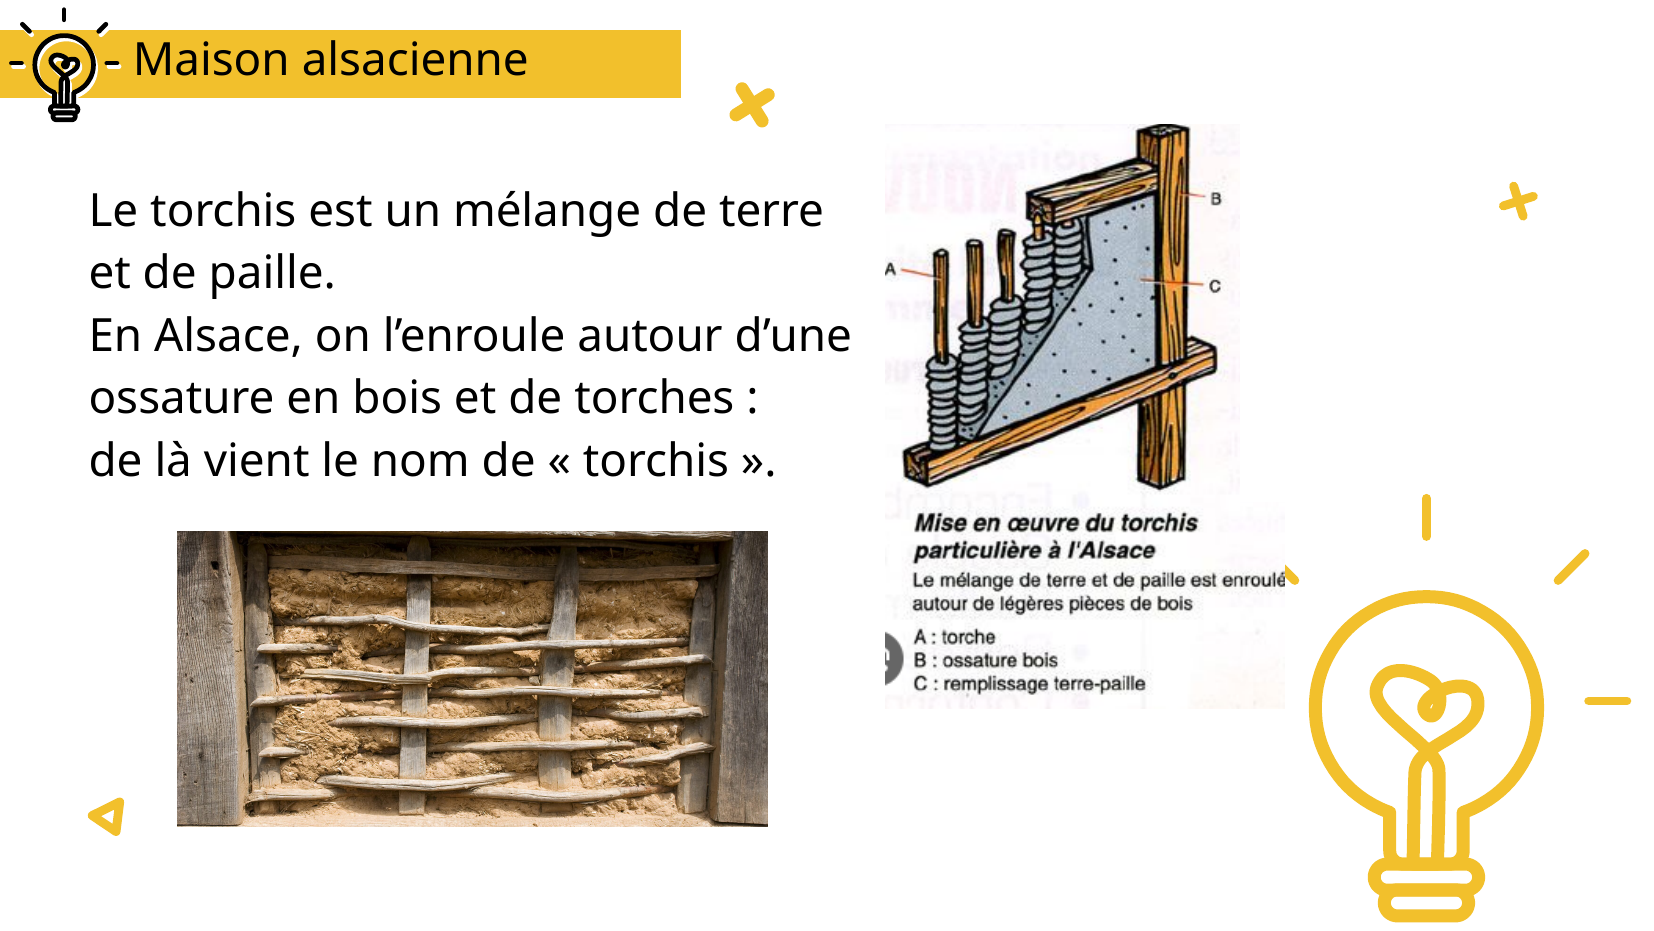

Maison alsacienne
# Le torchis est un mélange de terre et de paille. En Alsace, on l’enroule autour d’une ossature en bois et de torches : de là vient le nom de « torchis ».